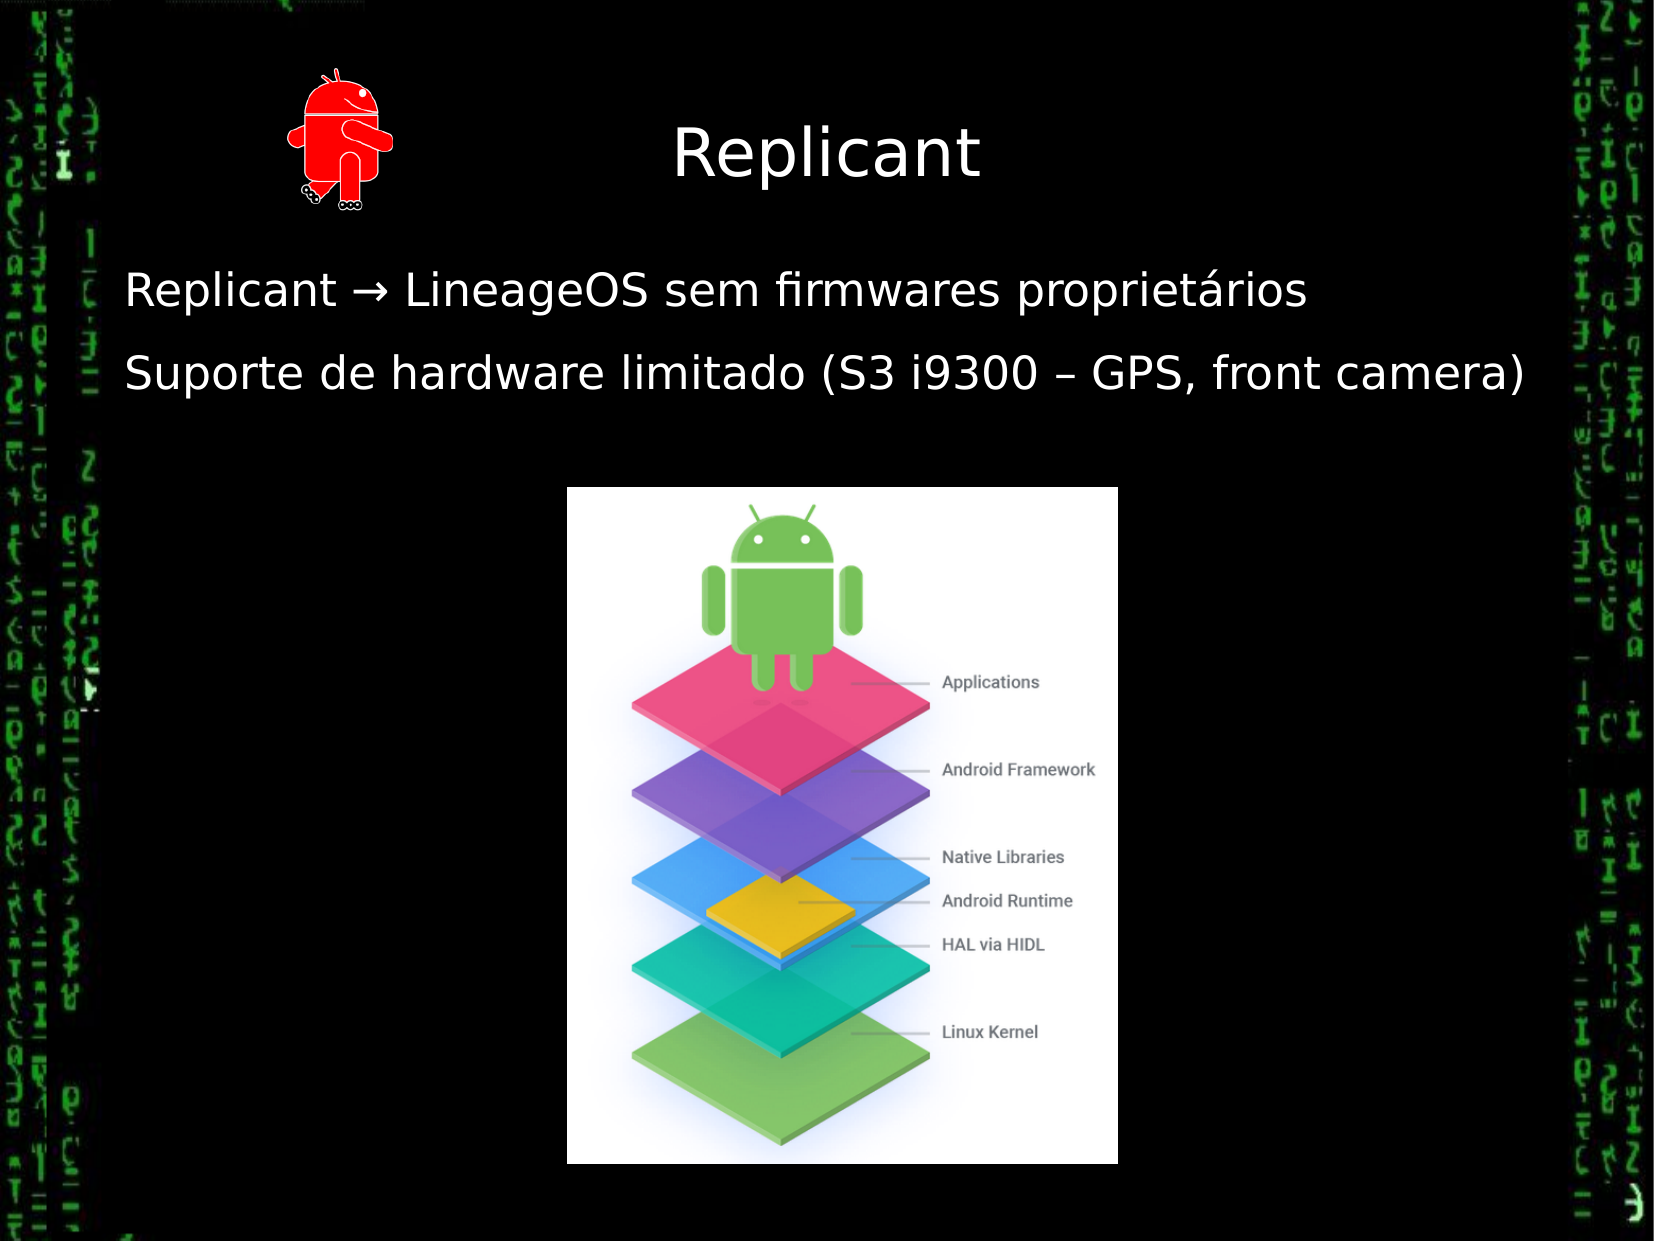

# Replicant
Replicant → LineageOS sem firmwares proprietários
Suporte de hardware limitado (S3 i9300 – GPS, front camera)